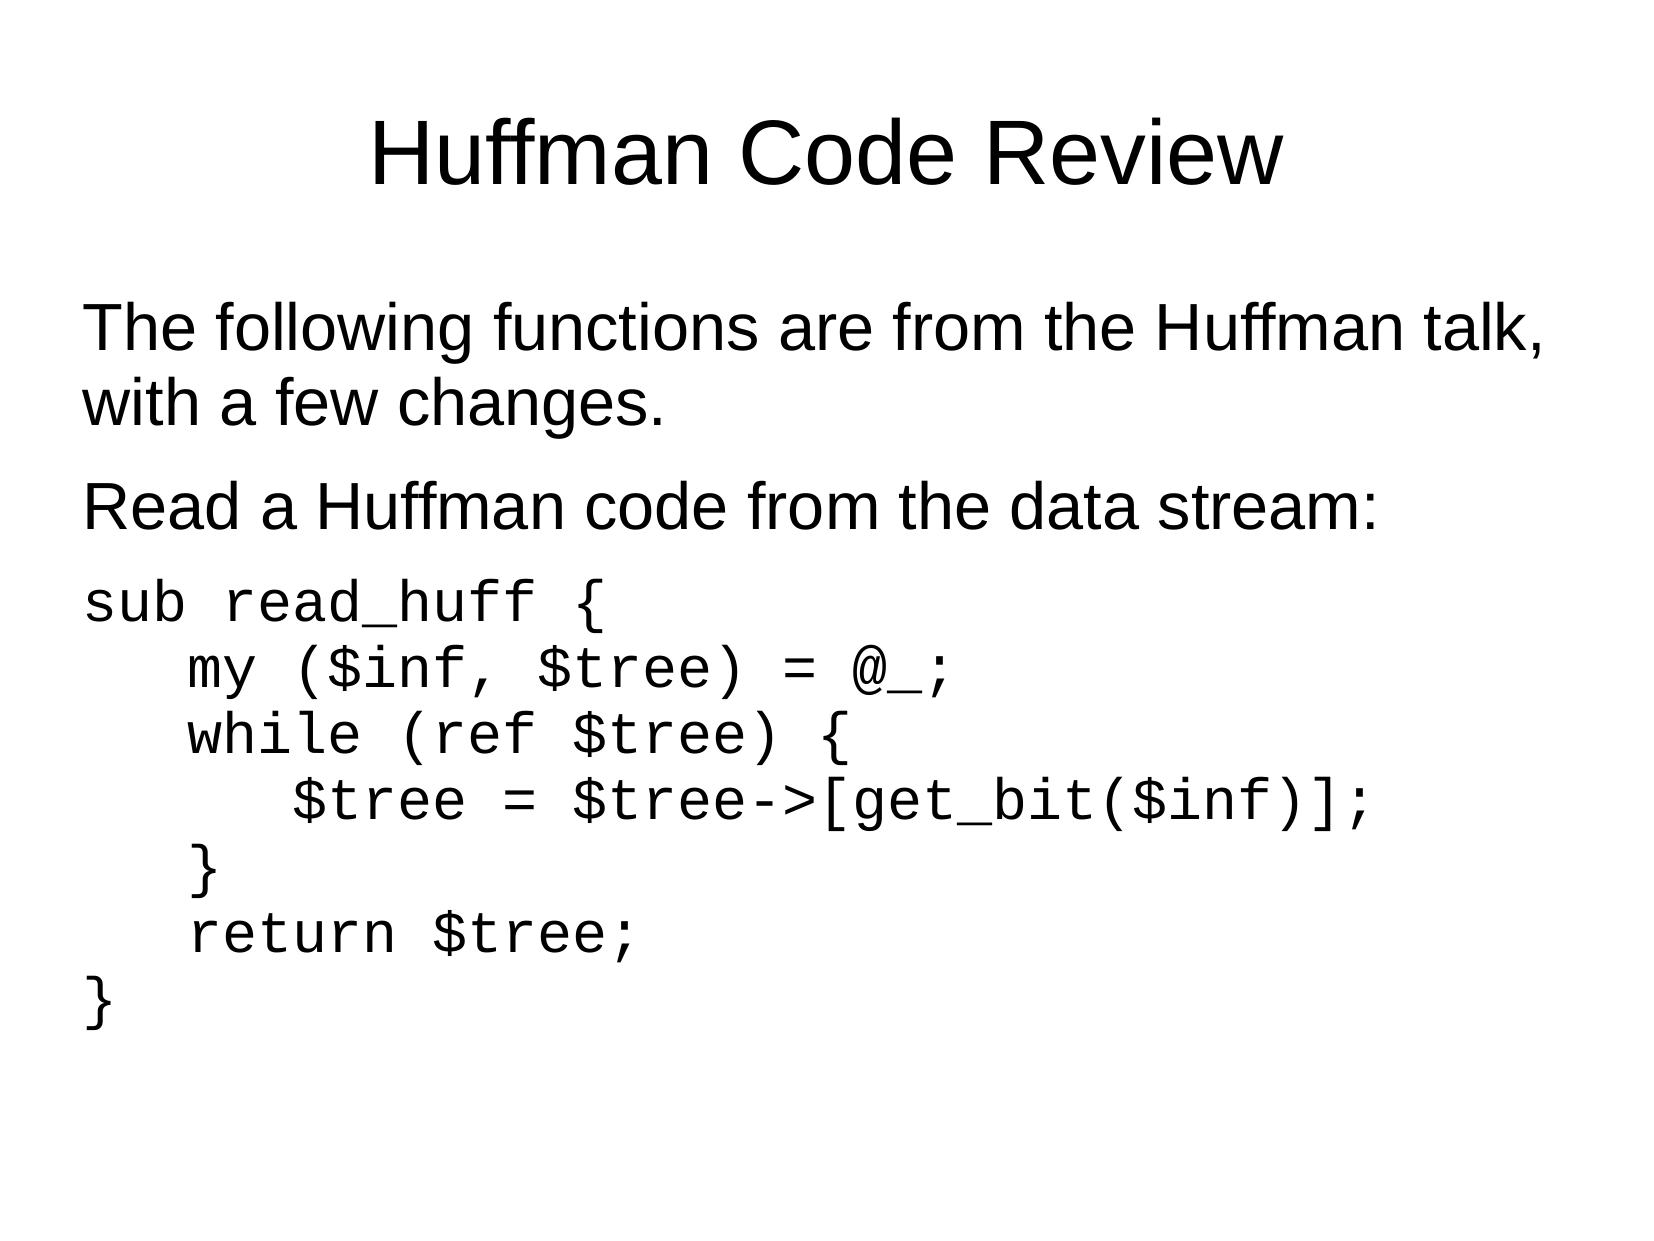

# Huffman Code Review
The following functions are from the Huffman talk, with a few changes.
Read a Huffman code from the data stream:
sub read_huff {
 my ($inf, $tree) = @_;
 while (ref $tree) {
 $tree = $tree->[get_bit($inf)];
 }
 return $tree;
}